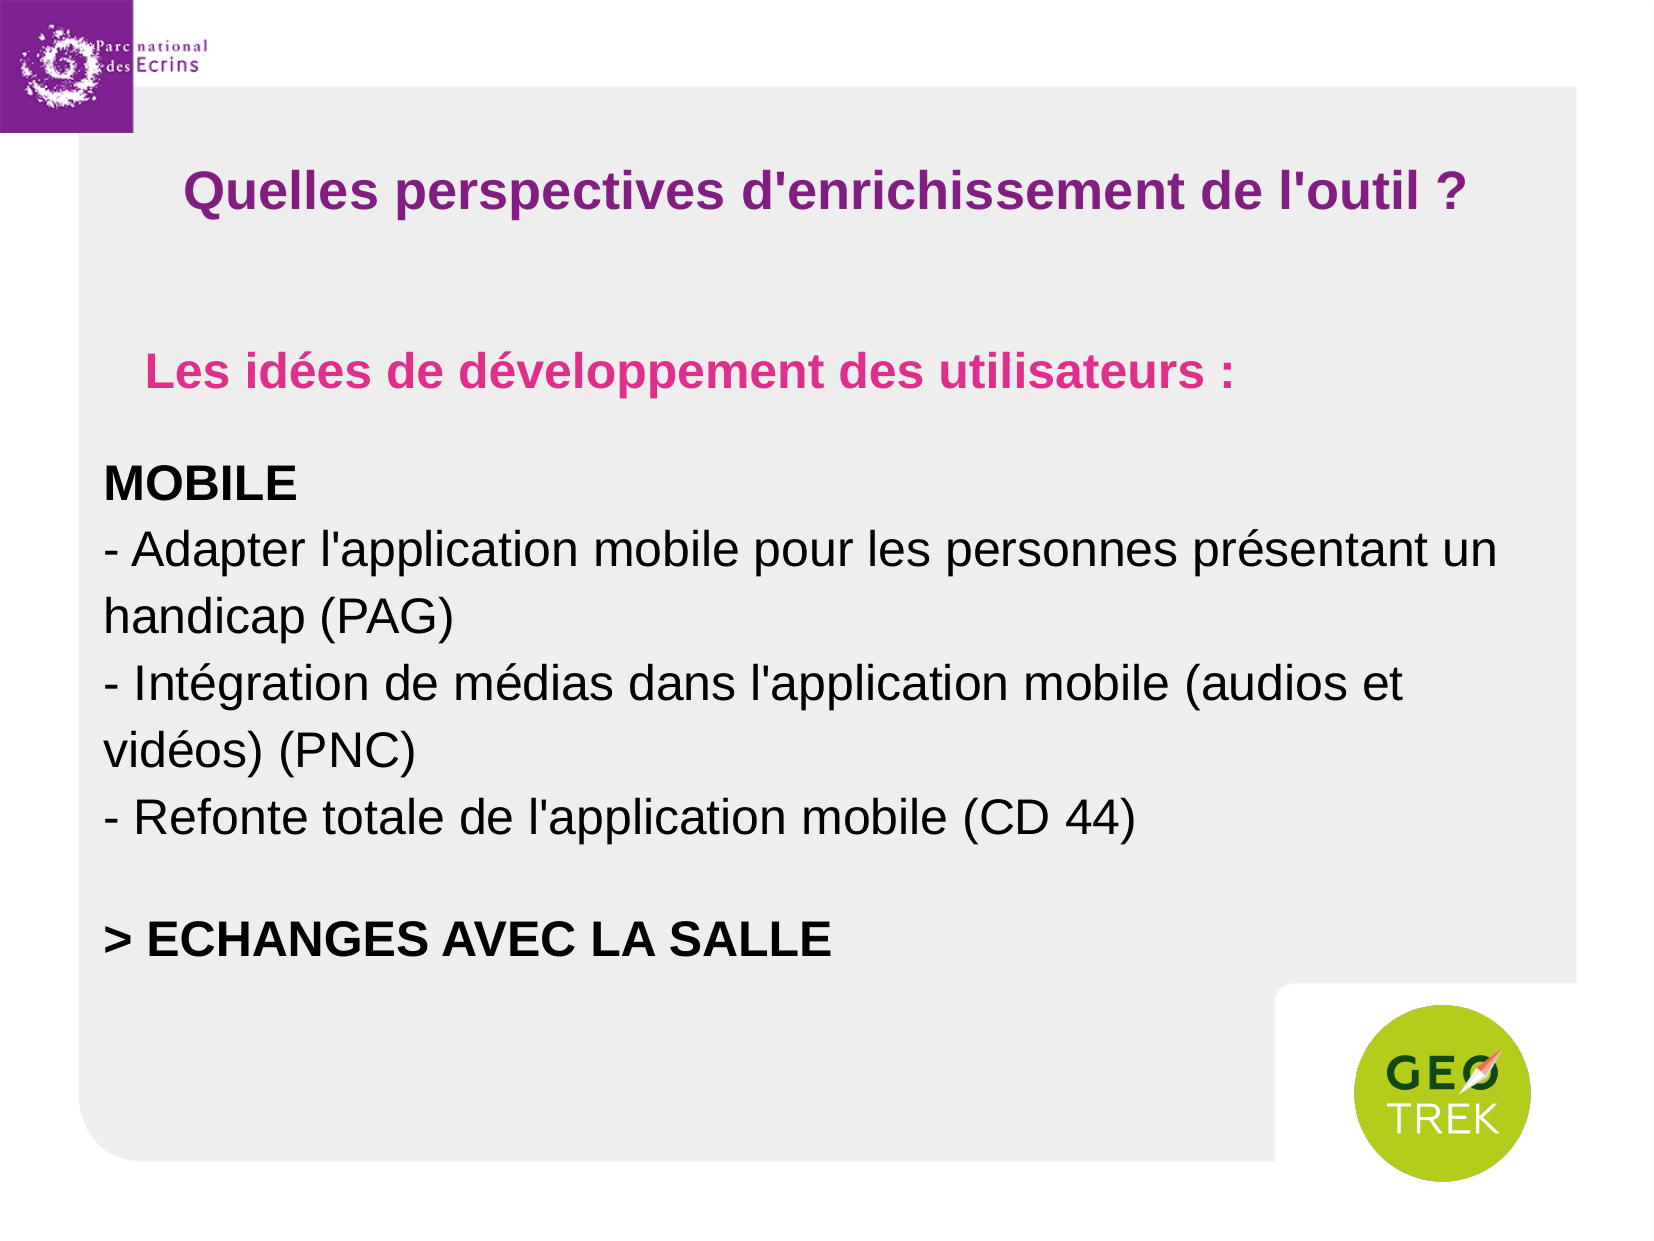

Quelles perspectives d'enrichissement de l'outil ?
# Les idées de développement des utilisateurs :
MOBILE
- Adapter l'application mobile pour les personnes présentant un handicap (PAG)
- Intégration de médias dans l'application mobile (audios et vidéos) (PNC)
- Refonte totale de l'application mobile (CD 44)
> ECHANGES AVEC LA SALLE